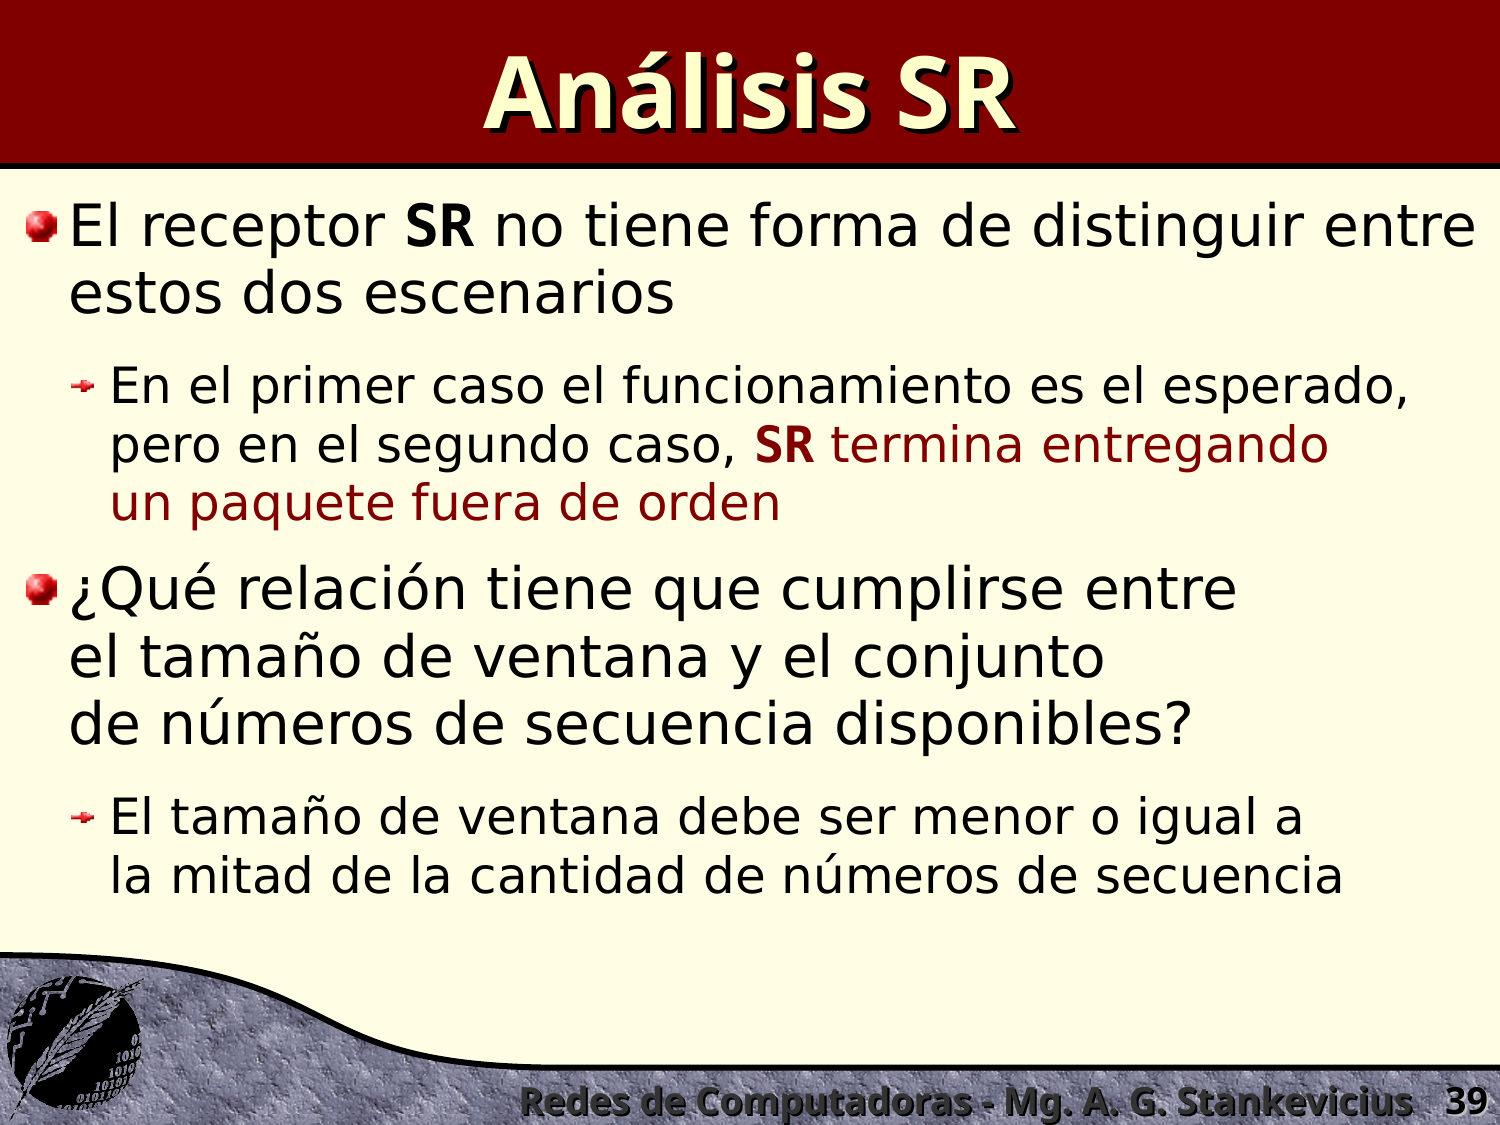

# Análisis SR
El receptor SR no tiene forma de distinguir entre estos dos escenarios
En el primer caso el funcionamiento es el esperado, pero en el segundo caso, SR termina entregando
un paquete fuera de orden
¿Qué relación tiene que cumplirse entre
el tamaño de ventana y el conjunto
de números de secuencia disponibles?
El tamaño de ventana debe ser menor o igual a
la mitad de la cantidad de números de secuencia
39